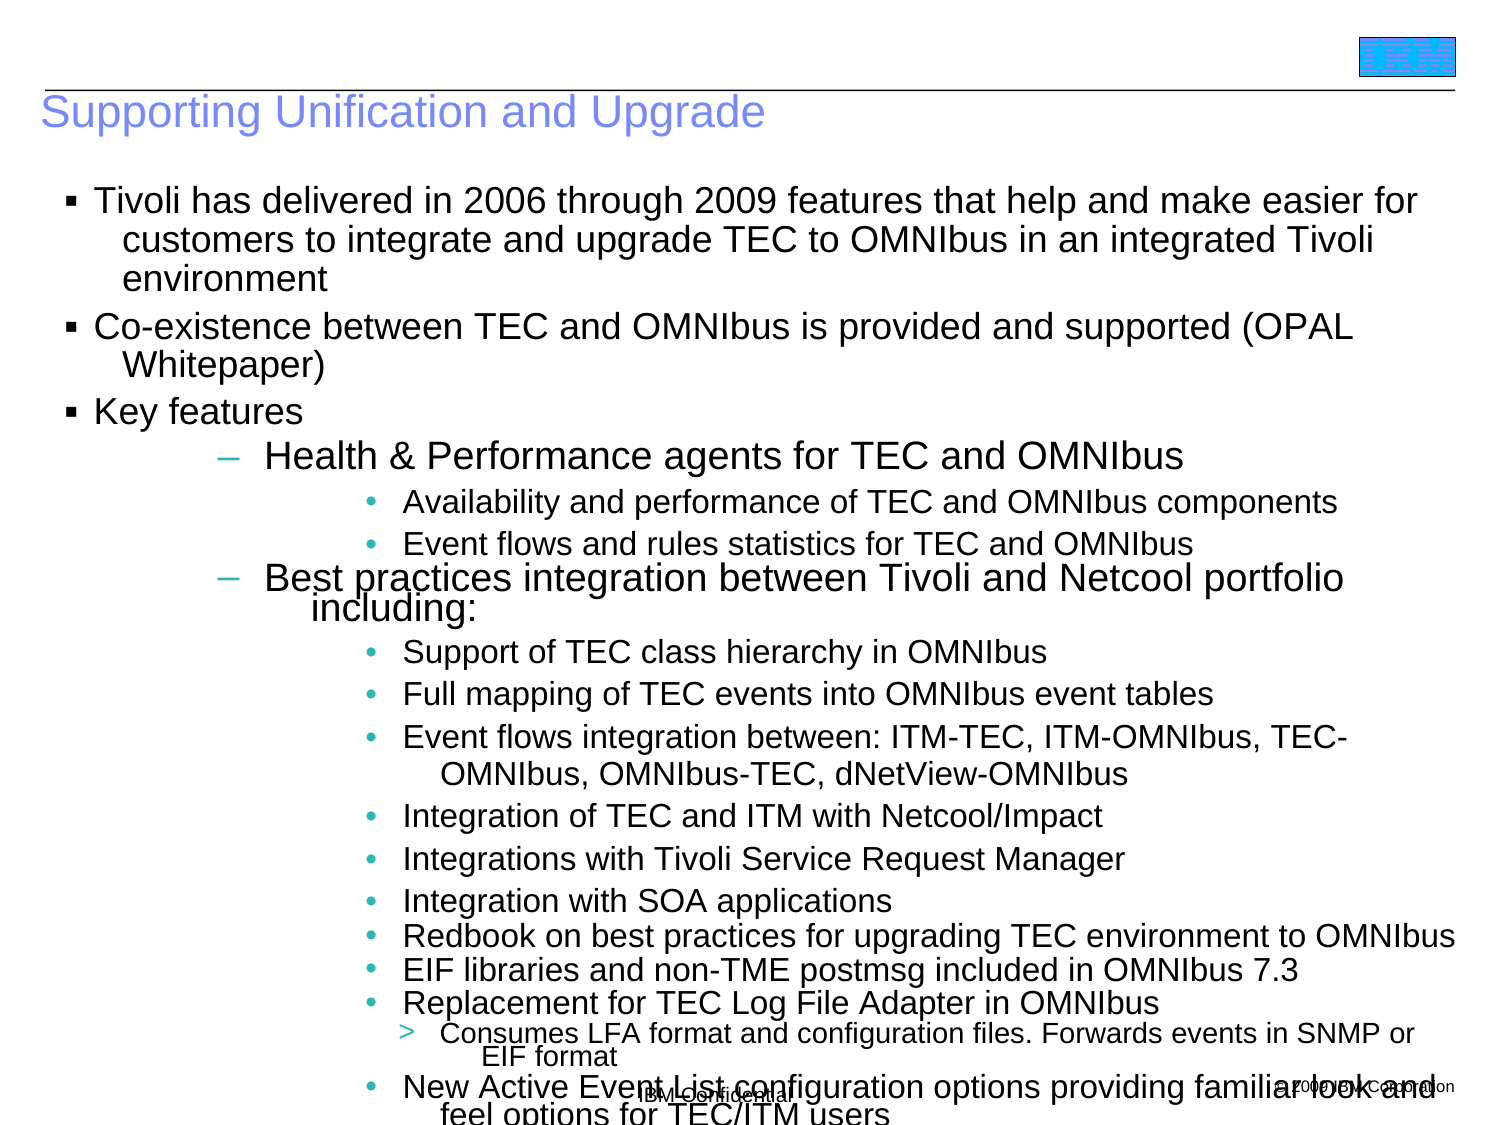

# Supporting Unification and Upgrade
Tivoli has delivered in 2006 through 2009 features that help and make easier for customers to integrate and upgrade TEC to OMNIbus in an integrated Tivoli environment
Co-existence between TEC and OMNIbus is provided and supported (OPAL Whitepaper)
Key features
Health & Performance agents for TEC and OMNIbus
Availability and performance of TEC and OMNIbus components
Event flows and rules statistics for TEC and OMNIbus
Best practices integration between Tivoli and Netcool portfolio including:
Support of TEC class hierarchy in OMNIbus
Full mapping of TEC events into OMNIbus event tables
Event flows integration between: ITM-TEC, ITM-OMNIbus, TEC-OMNIbus, OMNIbus-TEC, dNetView-OMNIbus
Integration of TEC and ITM with Netcool/Impact
Integrations with Tivoli Service Request Manager
Integration with SOA applications
Redbook on best practices for upgrading TEC environment to OMNIbus
EIF libraries and non-TME postmsg included in OMNIbus 7.3
Replacement for TEC Log File Adapter in OMNIbus
Consumes LFA format and configuration files. Forwards events in SNMP or EIF format
New Active Event List configuration options providing familiar look and feel options for TEC/ITM users